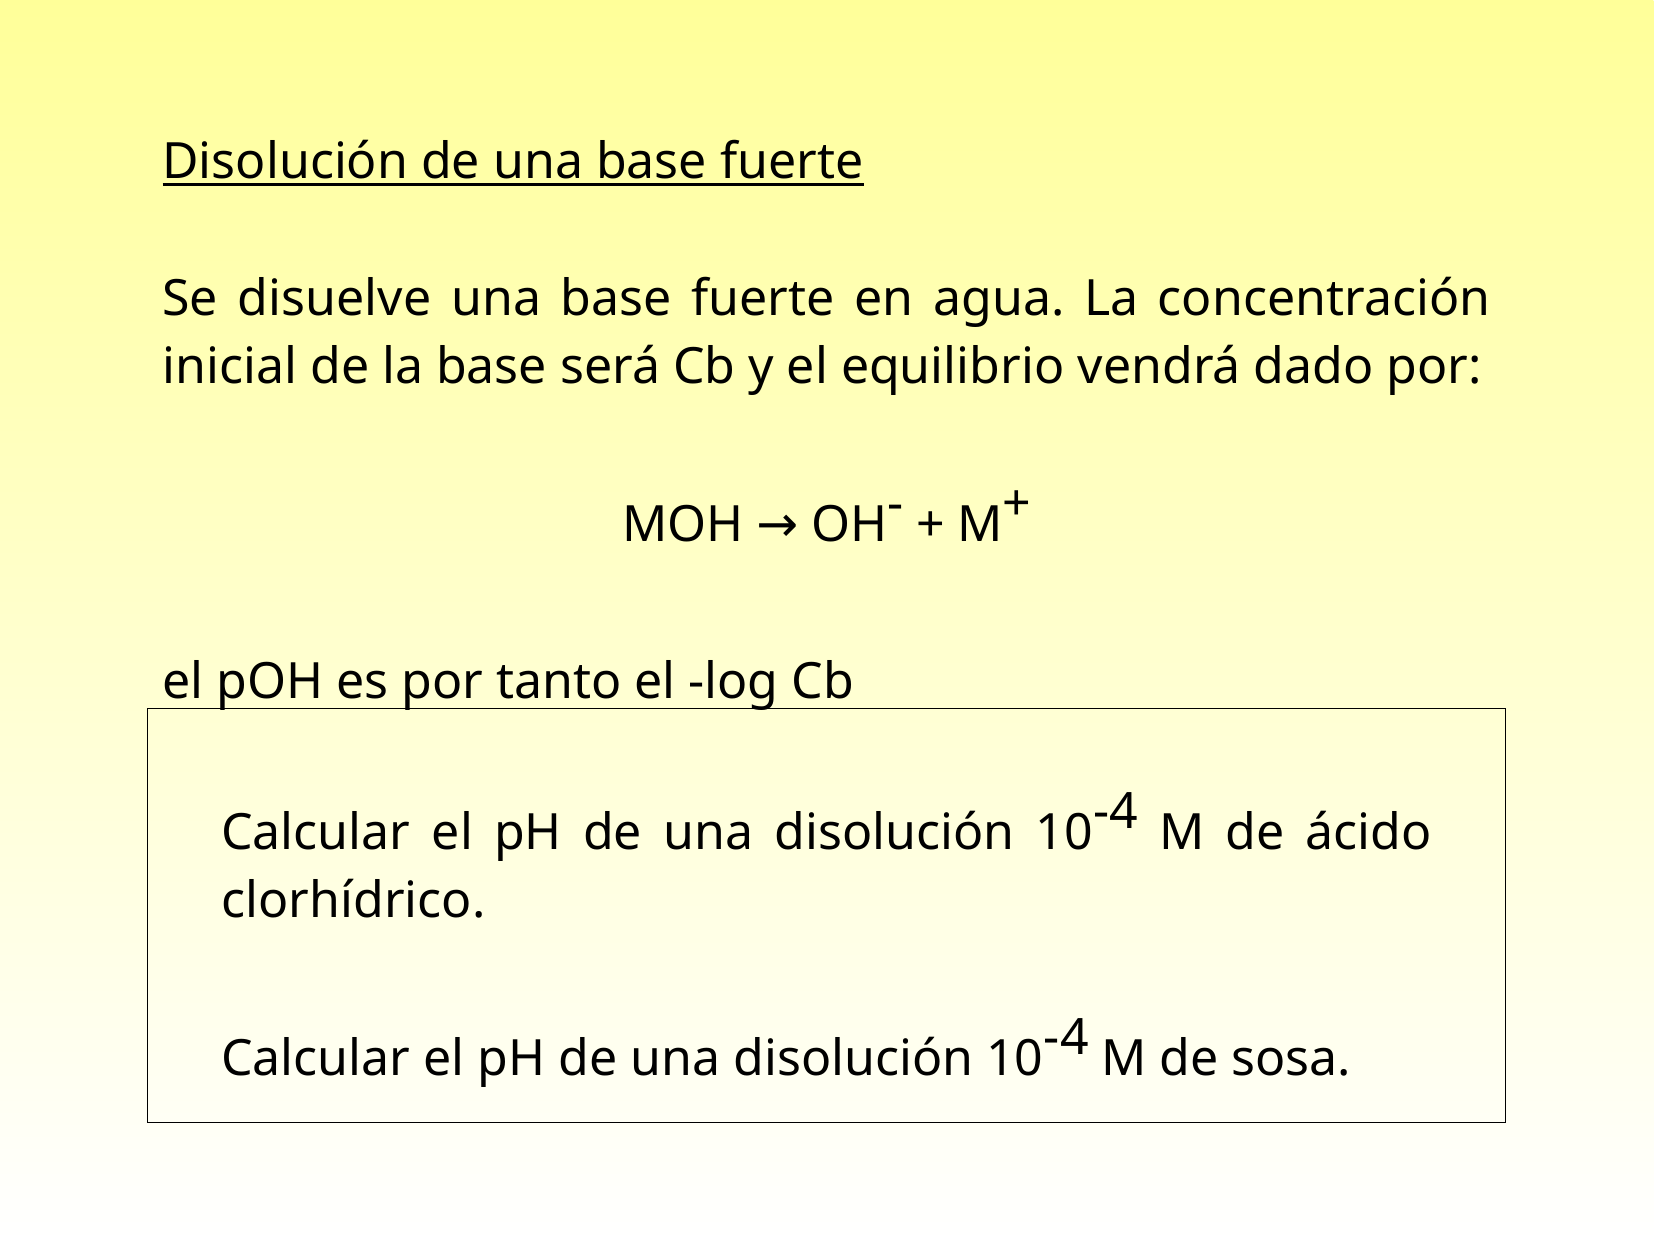

Disolución de una base fuerte
Se disuelve una base fuerte en agua. La concentración inicial de la base será Cb y el equilibrio vendrá dado por:
MOH → OH- + M+
el pOH es por tanto el -log Cb
Calcular el pH de una disolución 10-4 M de ácido clorhídrico.
Calcular el pH de una disolución 10-4 M de sosa.